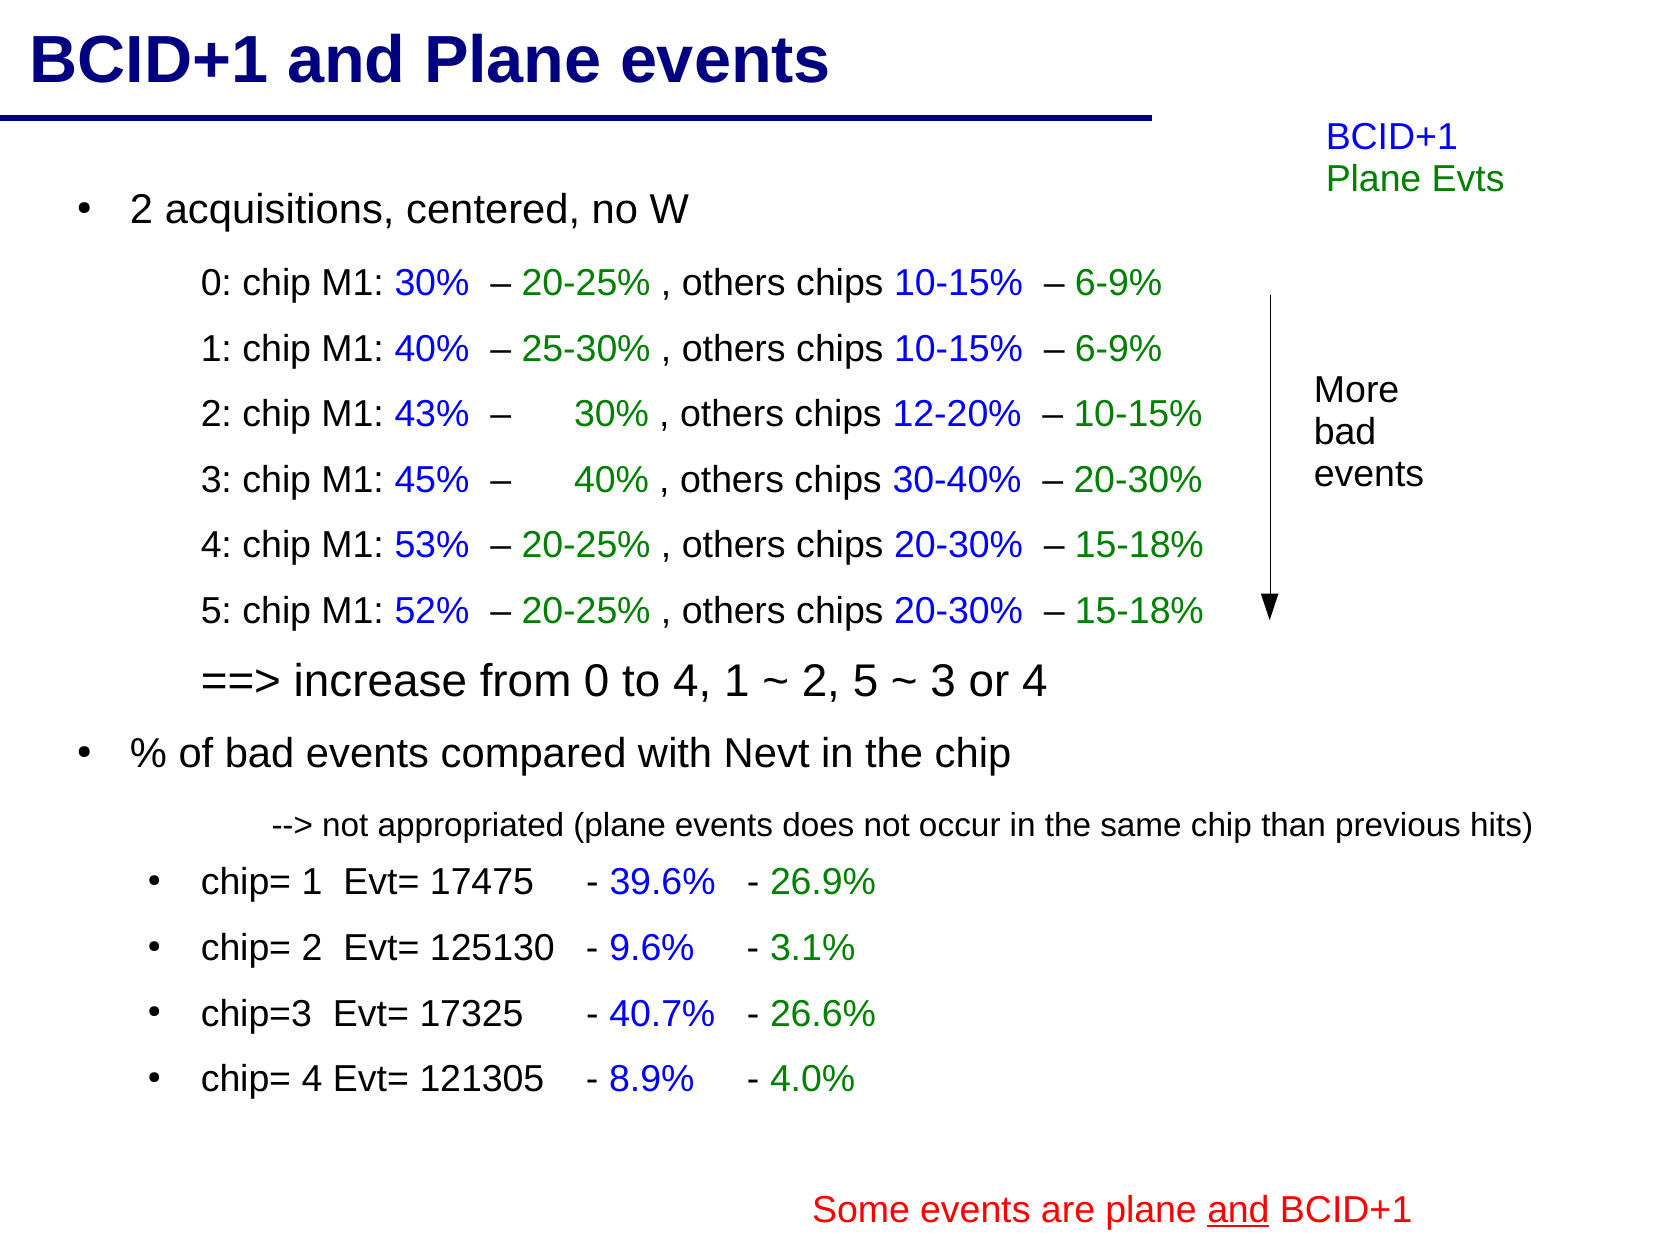

# BCID+1 and Plane events
BCID+1
Plane Evts
2 acquisitions, centered, no W
0: chip M1: 30% – 20-25% , others chips 10-15% – 6-9%
1: chip M1: 40% – 25-30% , others chips 10-15% – 6-9%
2: chip M1: 43% – 30% , others chips 12-20% – 10-15%
3: chip M1: 45% – 40% , others chips 30-40% – 20-30%
4: chip M1: 53% – 20-25% , others chips 20-30% – 15-18%
5: chip M1: 52% – 20-25% , others chips 20-30% – 15-18%
==> increase from 0 to 4, 1 ~ 2, 5 ~ 3 or 4
% of bad events compared with Nevt in the chip
--> not appropriated (plane events does not occur in the same chip than previous hits)
chip= 1 Evt= 17475 - 39.6% - 26.9%
chip= 2 Evt= 125130 - 9.6% - 3.1%
chip=3 Evt= 17325 - 40.7% - 26.6%
chip= 4 Evt= 121305 - 8.9% - 4.0%
More bad events
Some events are plane and BCID+1